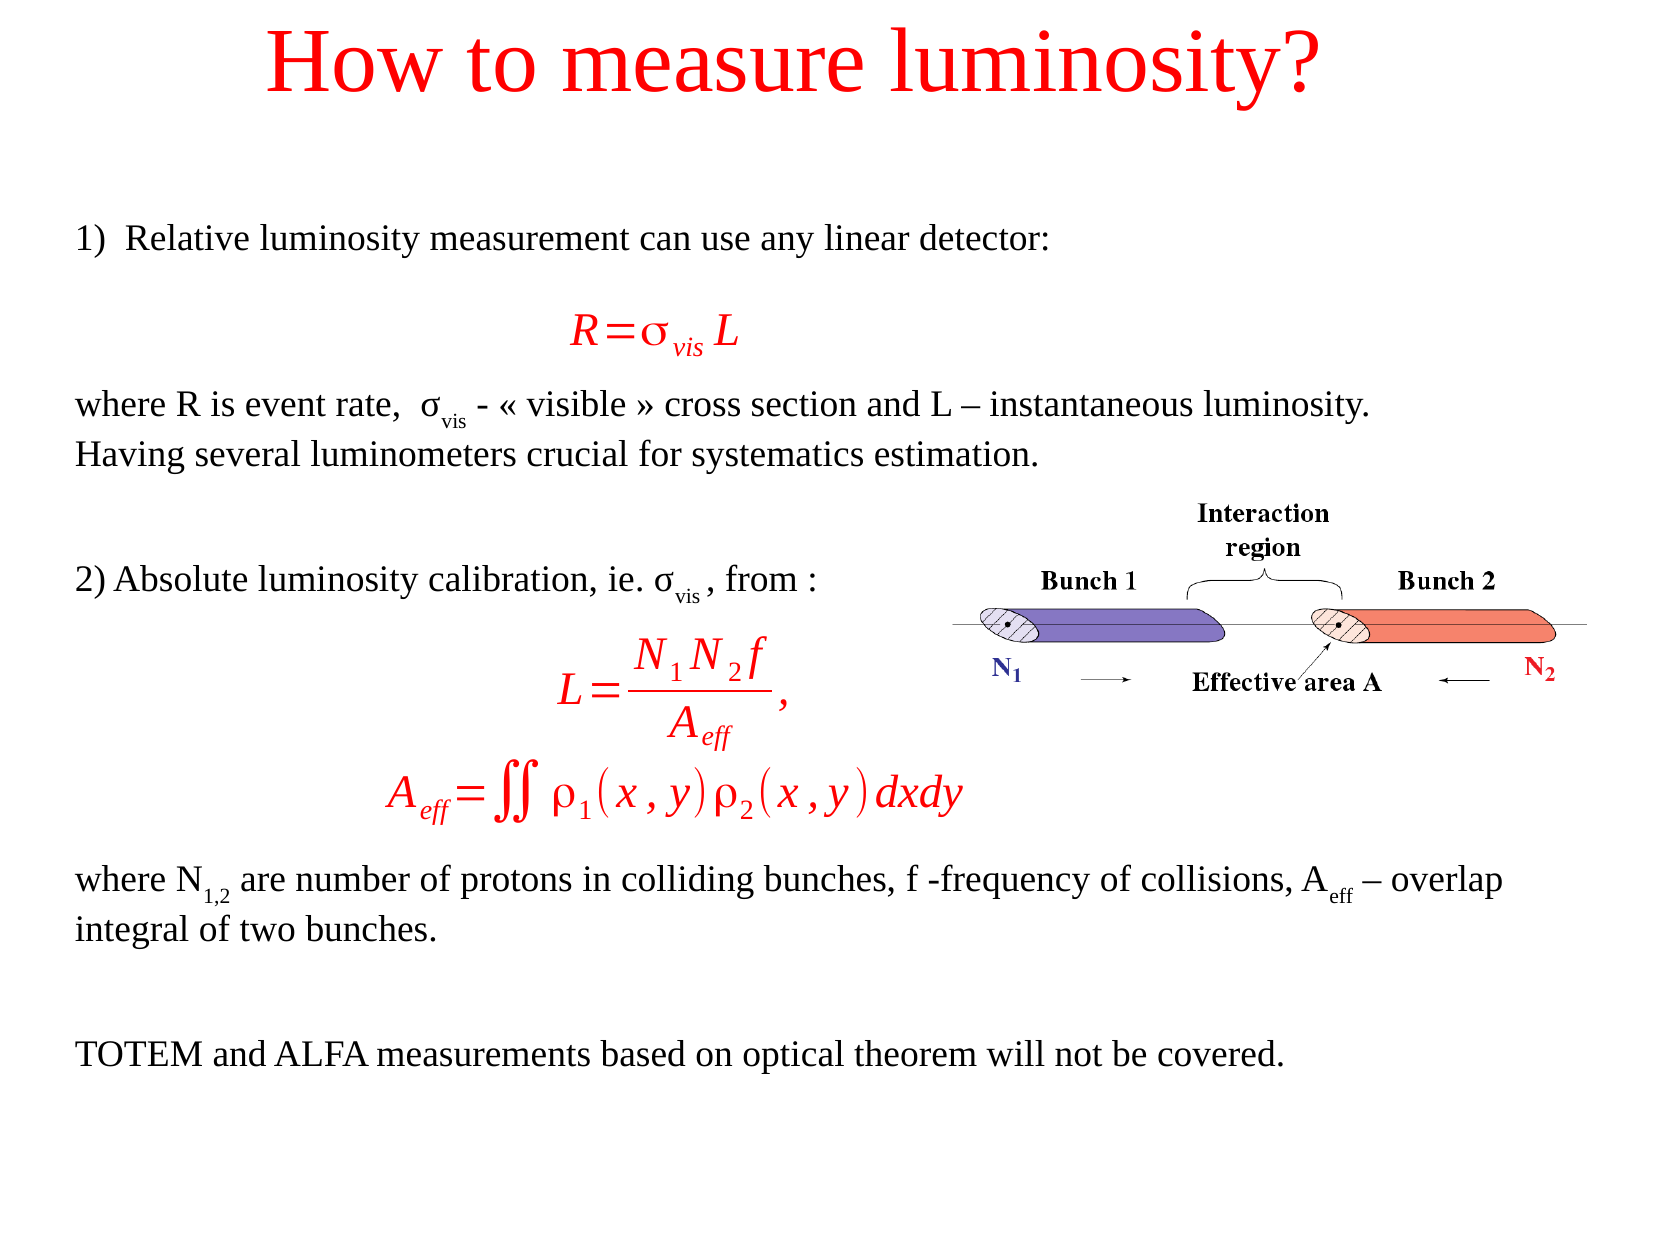

How to measure luminosity?
1) Relative luminosity measurement can use any linear detector:
where R is event rate, σvis - « visible » cross section and L – instantaneous luminosity.
Having several luminometers crucial for systematics estimation.
2) Absolute luminosity calibration, ie. σvis , from :
where N1,2 are number of protons in colliding bunches, f -frequency of collisions, Aeff – overlap integral of two bunches.
TOTEM and ALFA measurements based on optical theorem will not be covered.